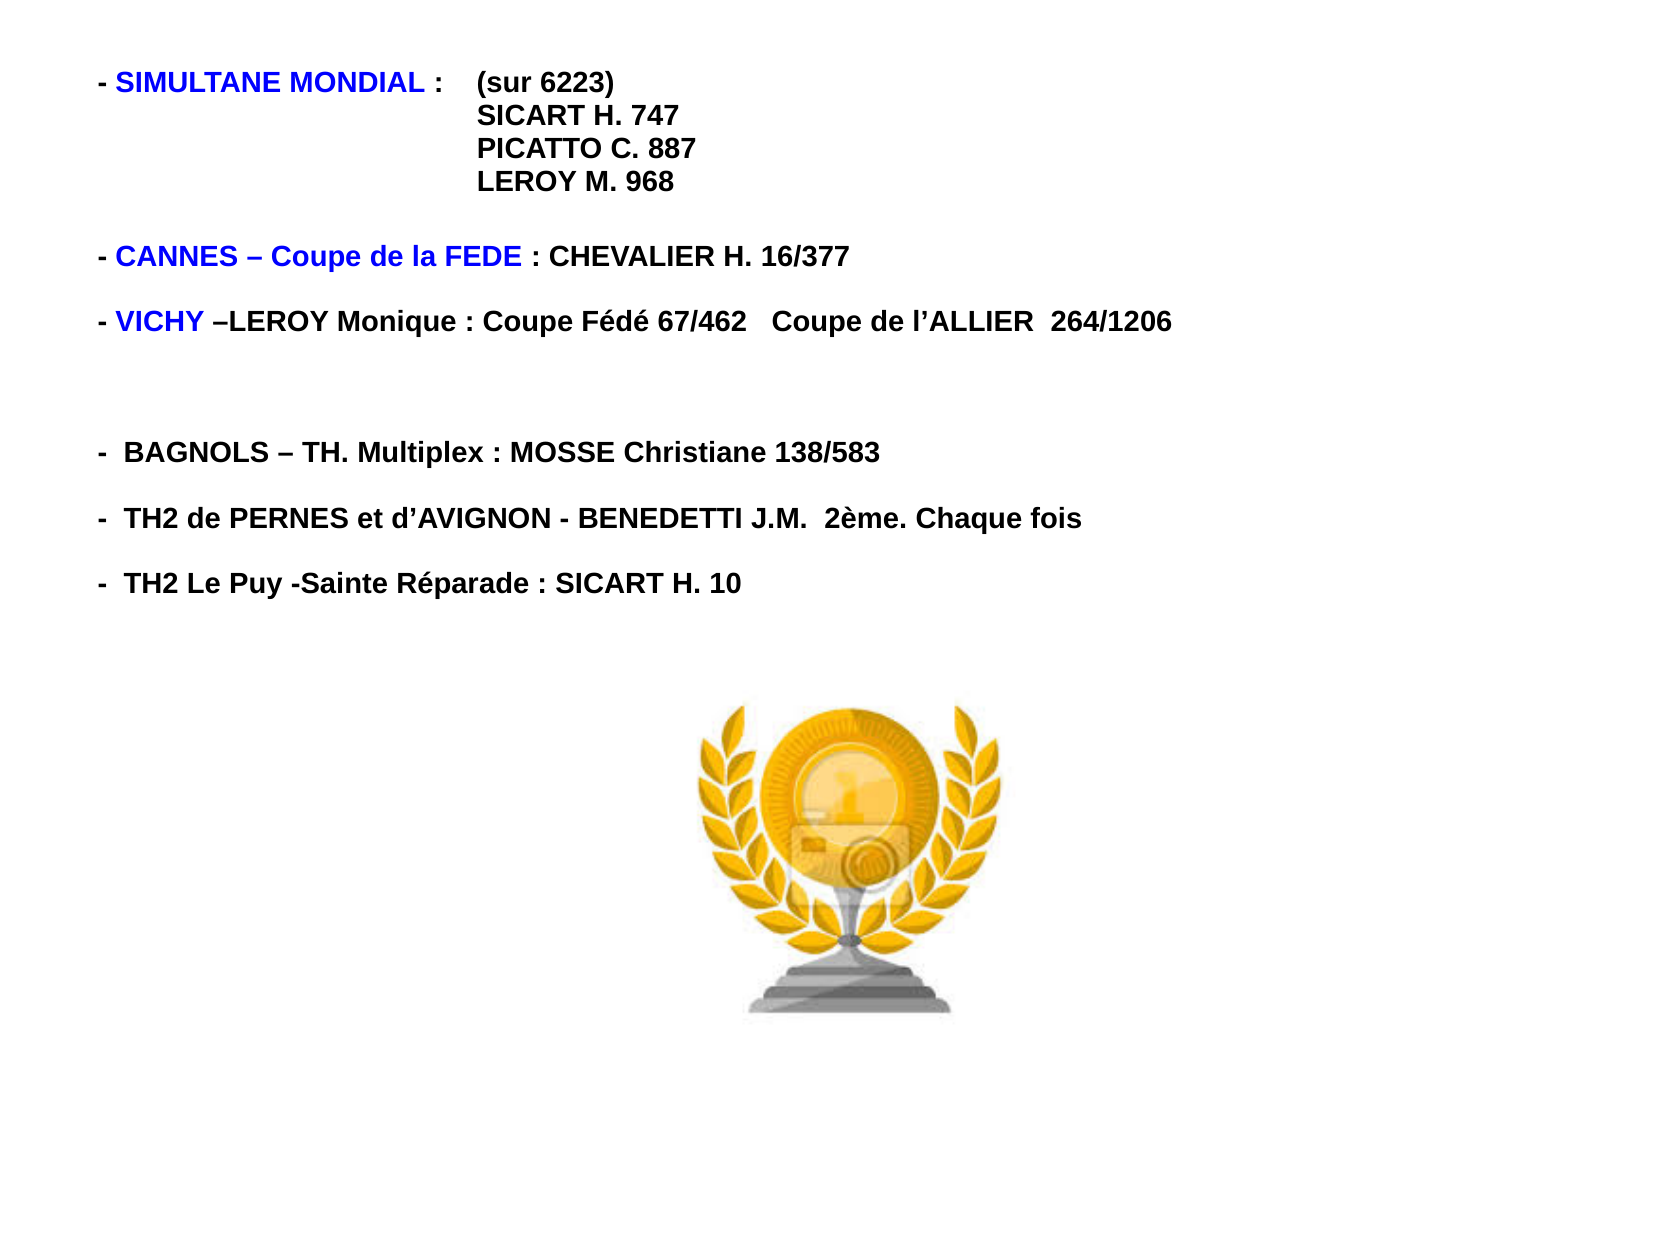

- SIMULTANE MONDIAL : (sur 6223)
 SICART H. 747
 PICATTO C. 887
 LEROY M. 968
- CANNES – Coupe de la FEDE : CHEVALIER H. 16/377
- VICHY –LEROY Monique : Coupe Fédé 67/462 Coupe de l’ALLIER  264/1206
- BAGNOLS – TH. Multiplex : MOSSE Christiane 138/583
- TH2 de PERNES et d’AVIGNON - BENEDETTI J.M. 2ème. Chaque fois
- TH2 Le Puy -Sainte Réparade : SICART H. 10